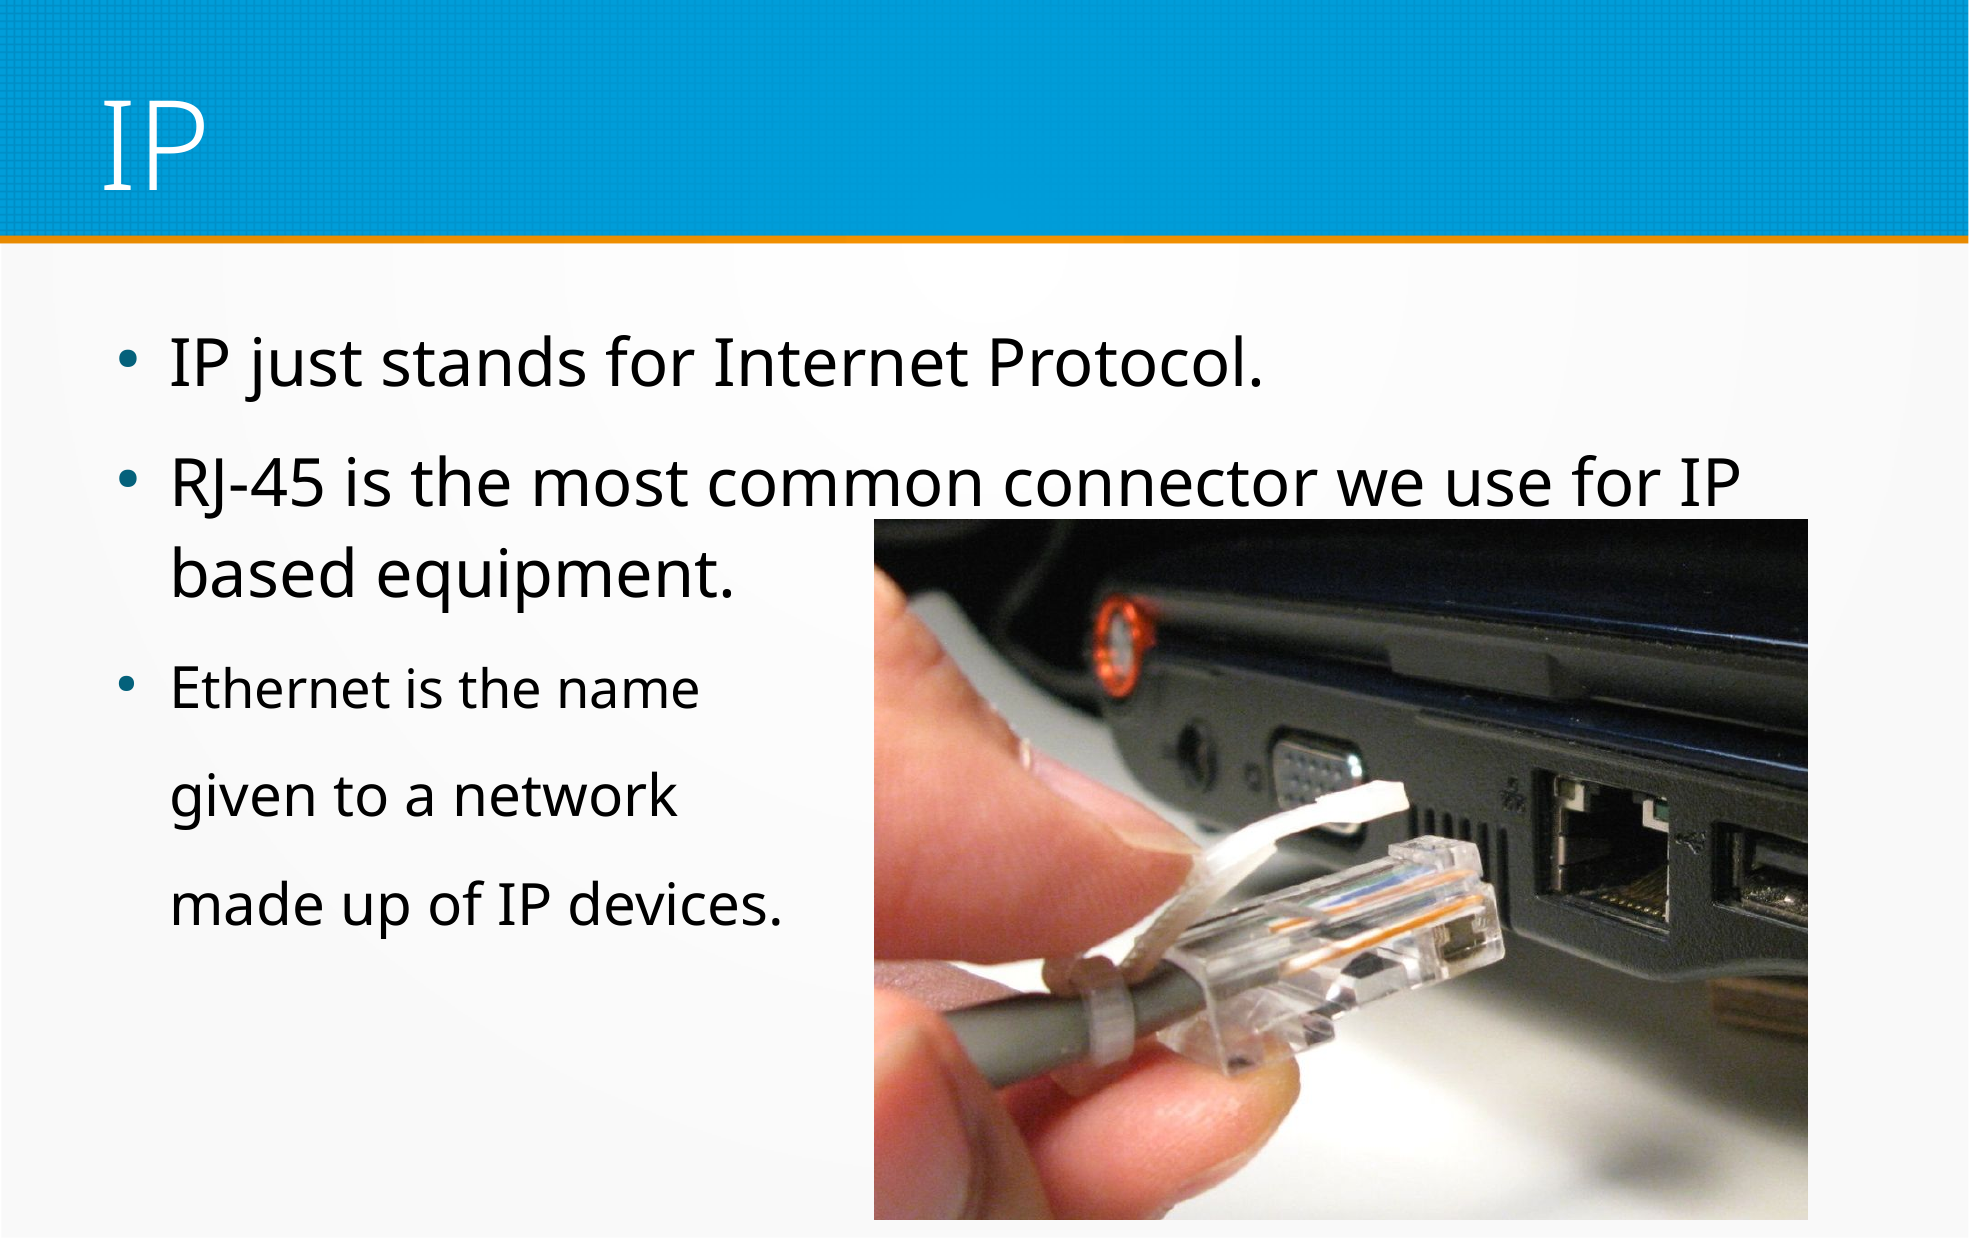

# IP
IP just stands for Internet Protocol.
RJ-45 is the most common connector we use for IP based equipment.
Ethernet is the name
given to a network
made up of IP devices.